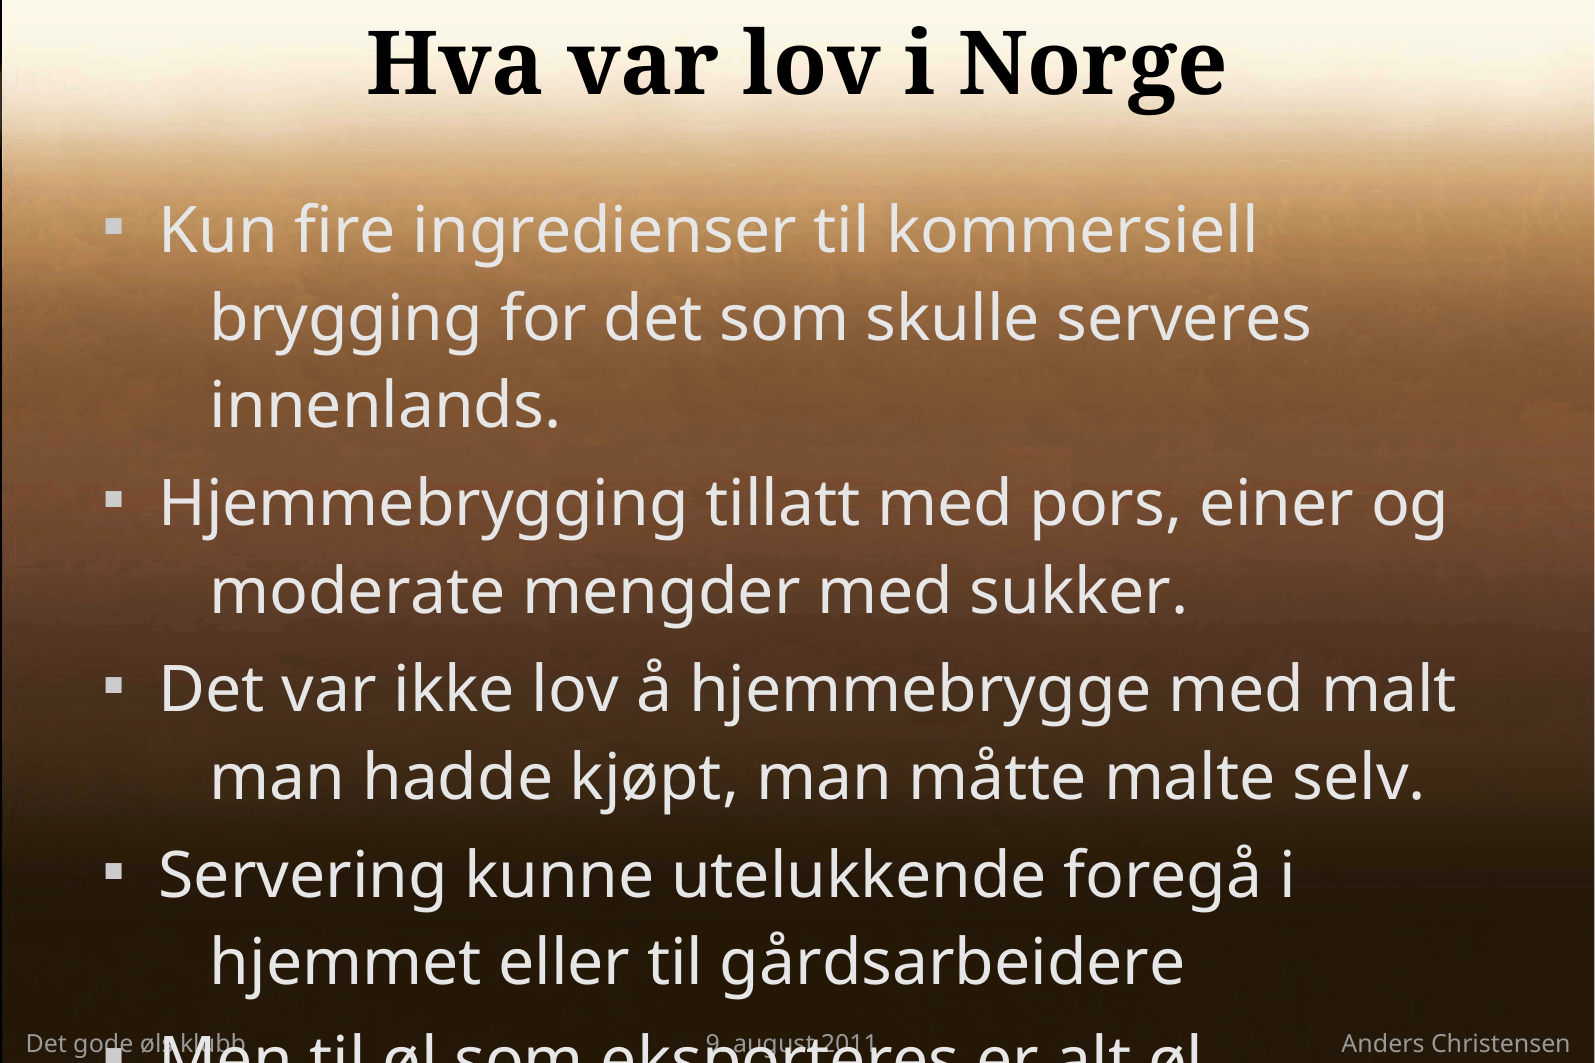

# Hva var lov i Norge
Kun fire ingredienser til kommersiell brygging for det som skulle serveres innenlands.
Hjemmebrygging tillatt med pors, einer og moderate mengder med sukker.
Det var ikke lov å hjemmebrygge med malt man hadde kjøpt, man måtte malte selv.
Servering kunne utelukkende foregå i hjemmet eller til gårdsarbeidere
Men til øl som eksporteres er alt øl.